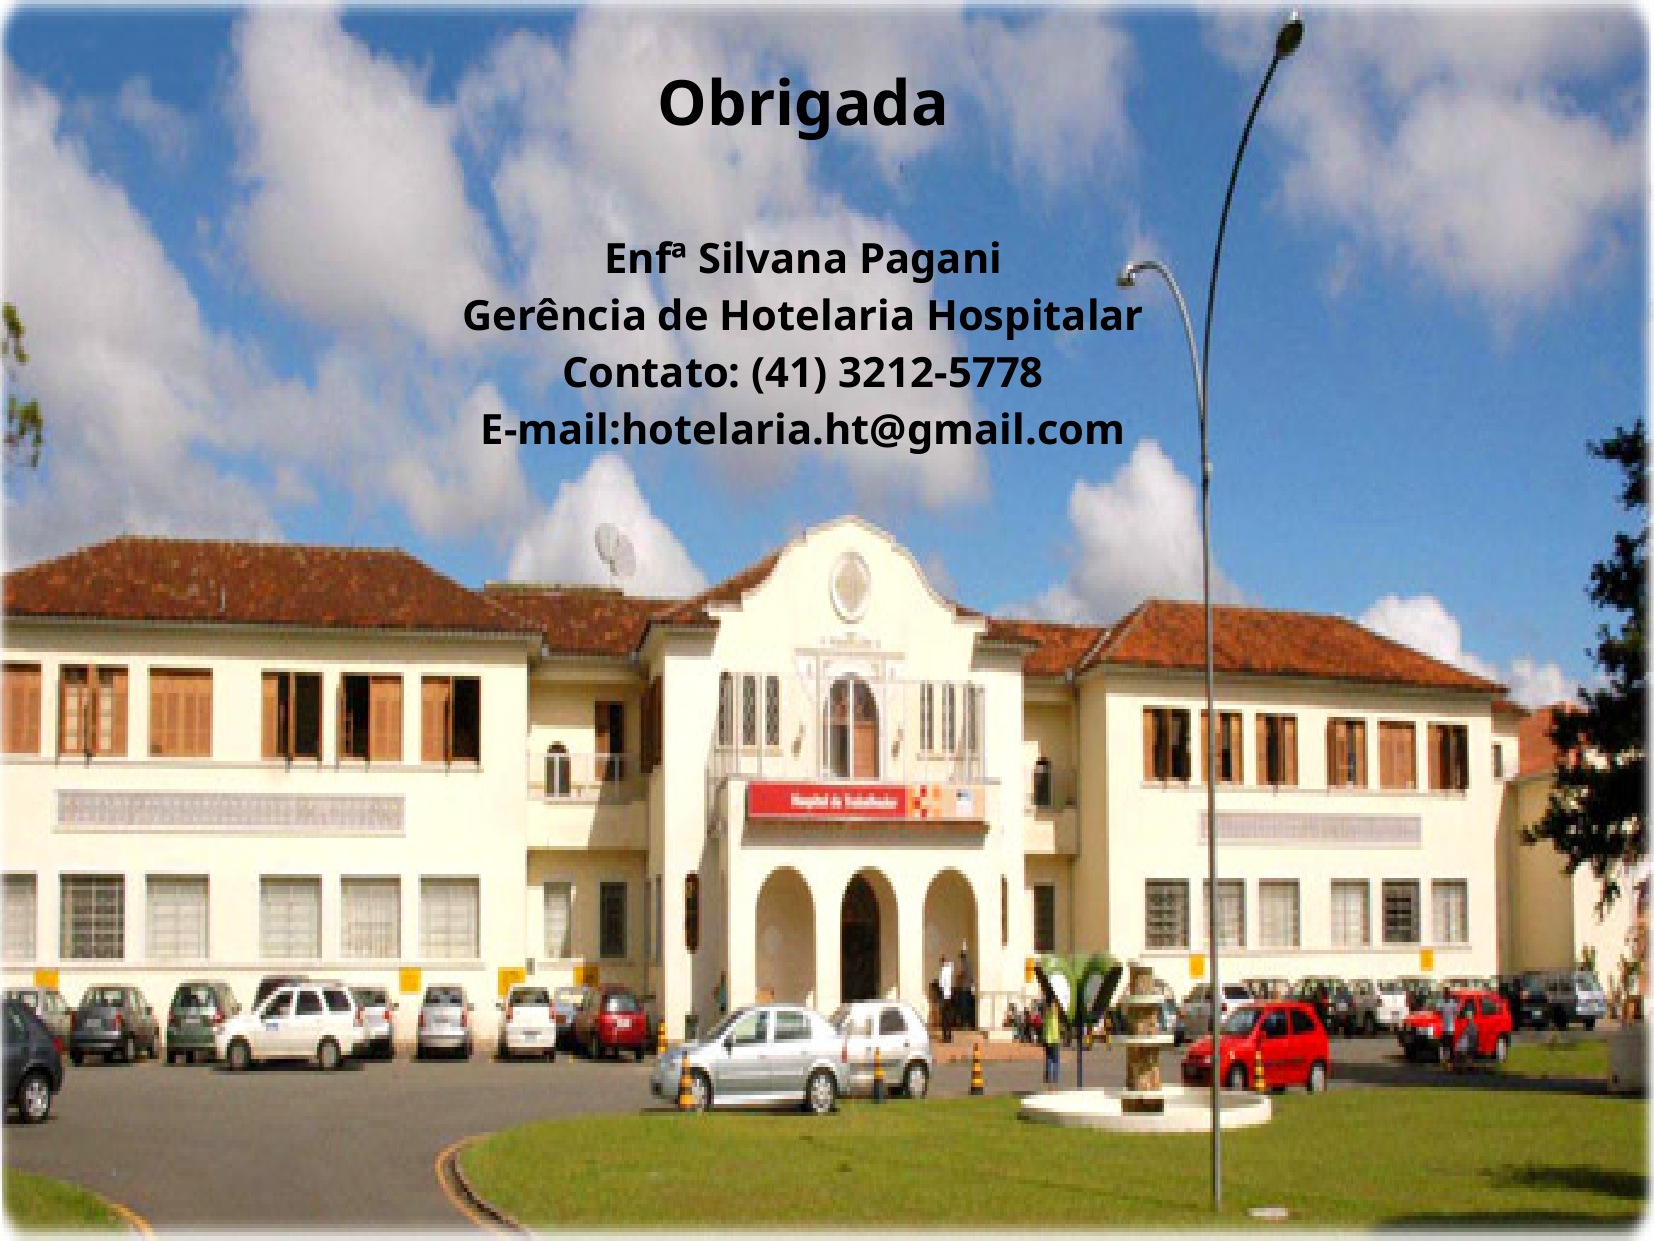

Obrigada
Enfª Silvana Pagani
Gerência de Hotelaria Hospitalar
Contato: (41) 3212-5778
E-mail:hotelaria.ht@gmail.com
NSP - HT